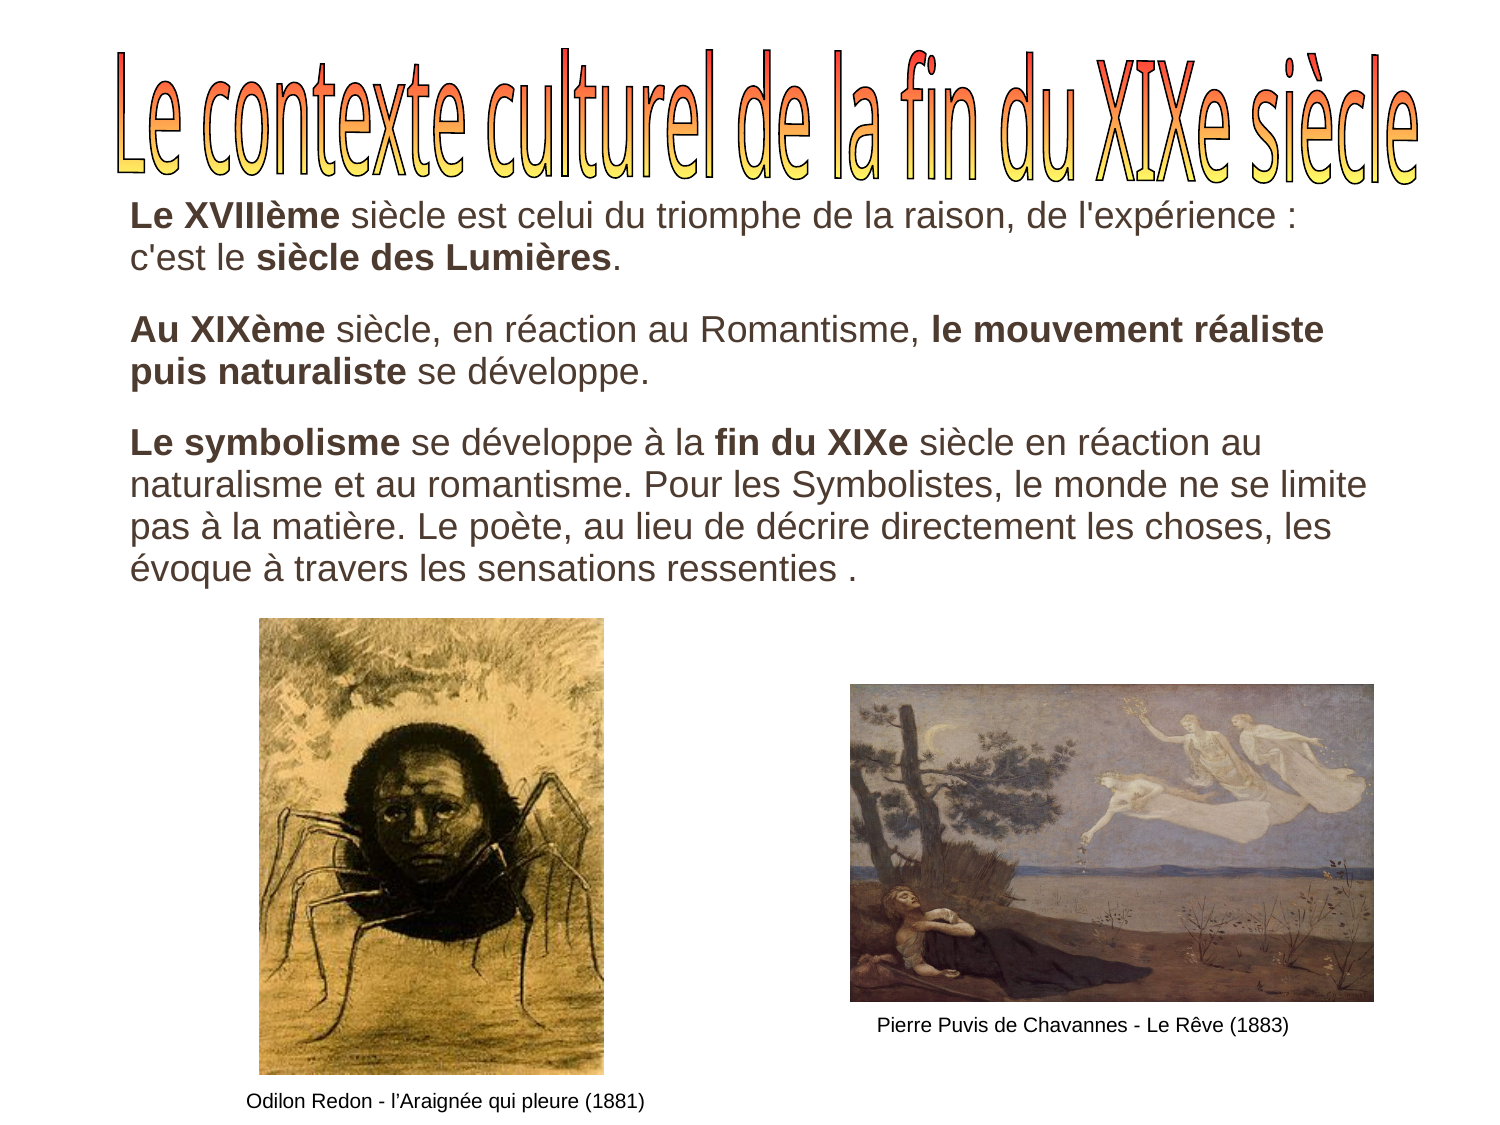

Le contexte culturel de la fin du XIXe siècle
# Le XVIIIème siècle est celui du triomphe de la raison, de l'expérience : c'est le siècle des Lumières.
Au XIXème siècle, en réaction au Romantisme, le mouvement réaliste puis naturaliste se développe.
Le symbolisme se développe à la fin du XIXe siècle en réaction au naturalisme et au romantisme. Pour les Symbolistes, le monde ne se limite pas à la matière. Le poète, au lieu de décrire directement les choses, les évoque à travers les sensations ressenties .
Pierre Puvis de Chavannes - Le Rêve (1883)
Odilon Redon - l’Araignée qui pleure (1881)